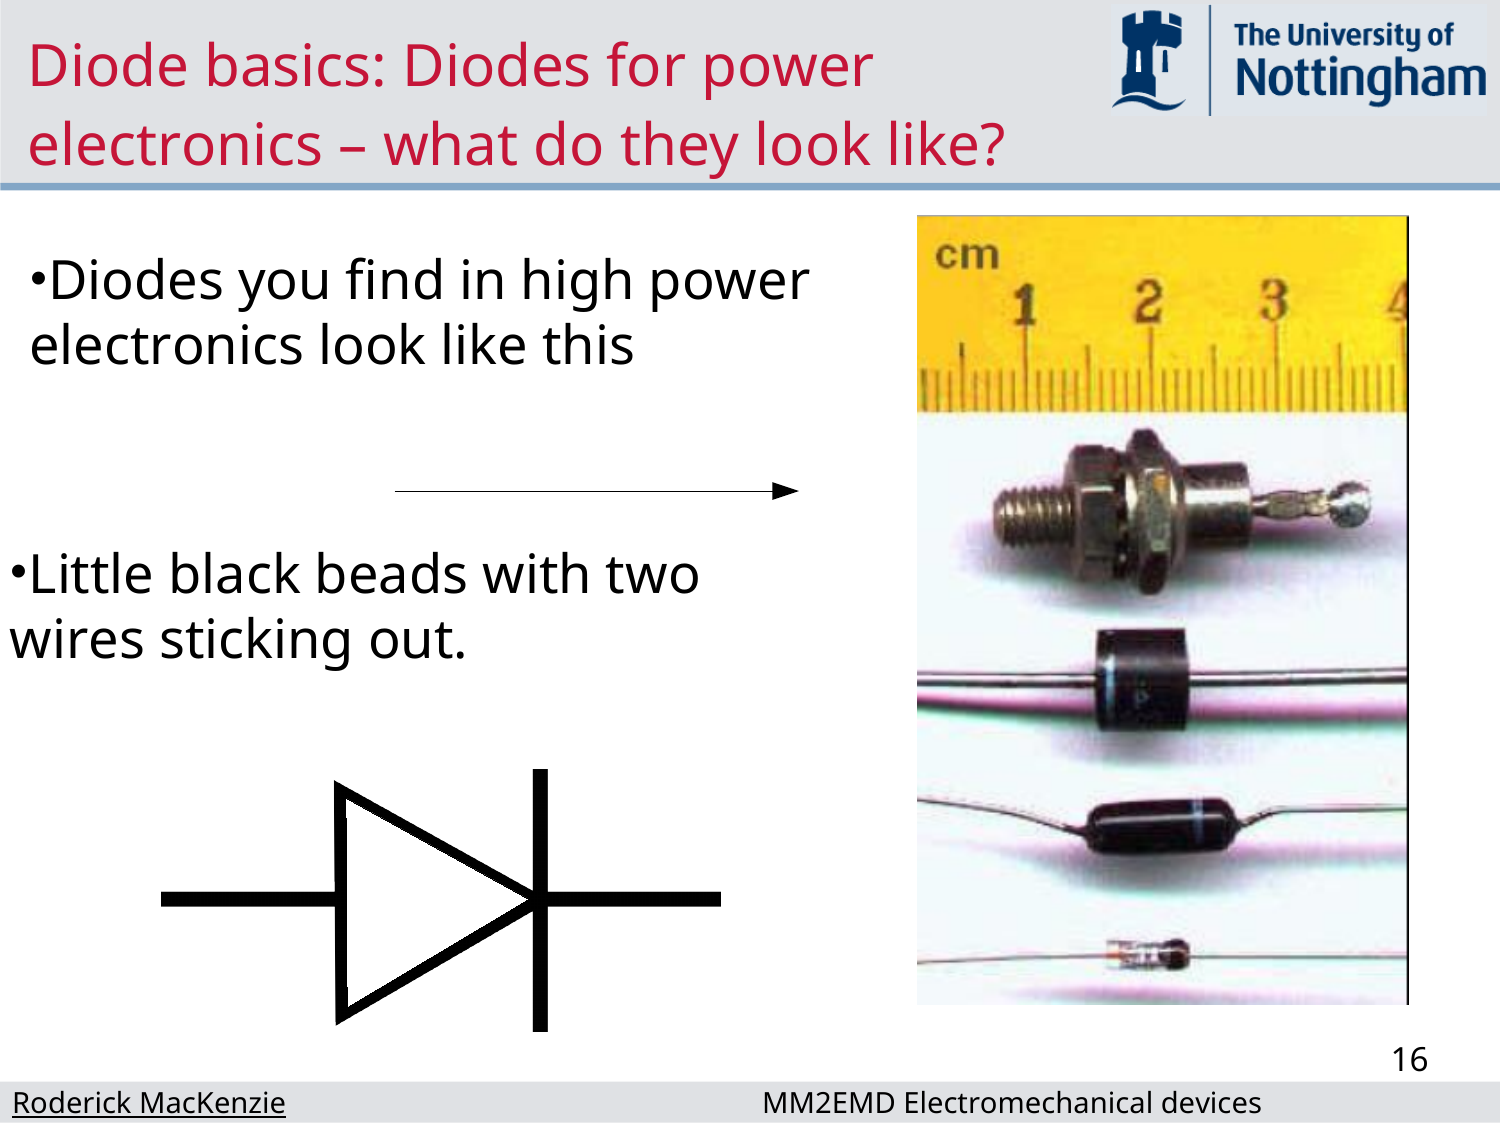

# Diode basics: Diodes for power electronics – what do they look like?
Diodes you find in high power electronics look like this
Little black beads with two wires sticking out.